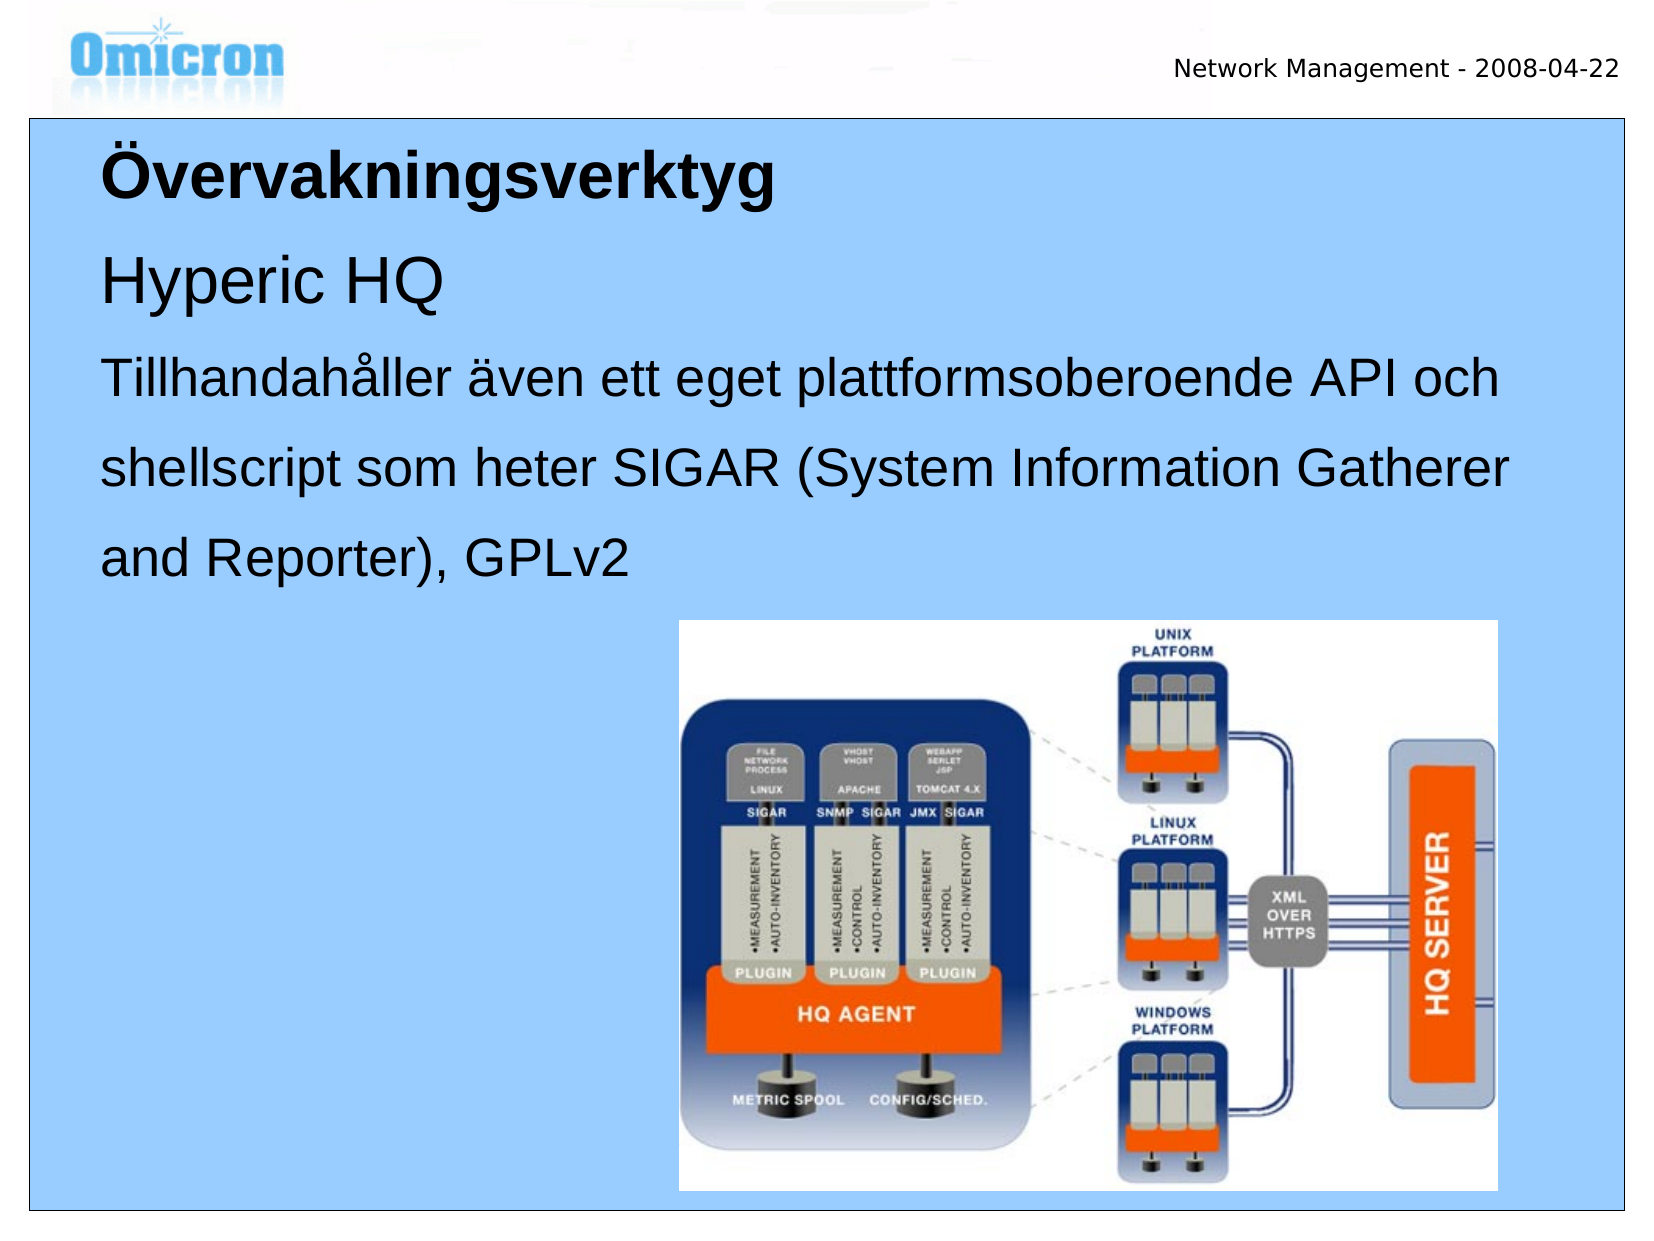

Network Management - 2008-04-22
Övervakningsverktyg
Hyperic HQ
Tillhandahåller även ett eget plattformsoberoende API och
shellscript som heter SIGAR (System Information Gatherer
and Reporter), GPLv2
#